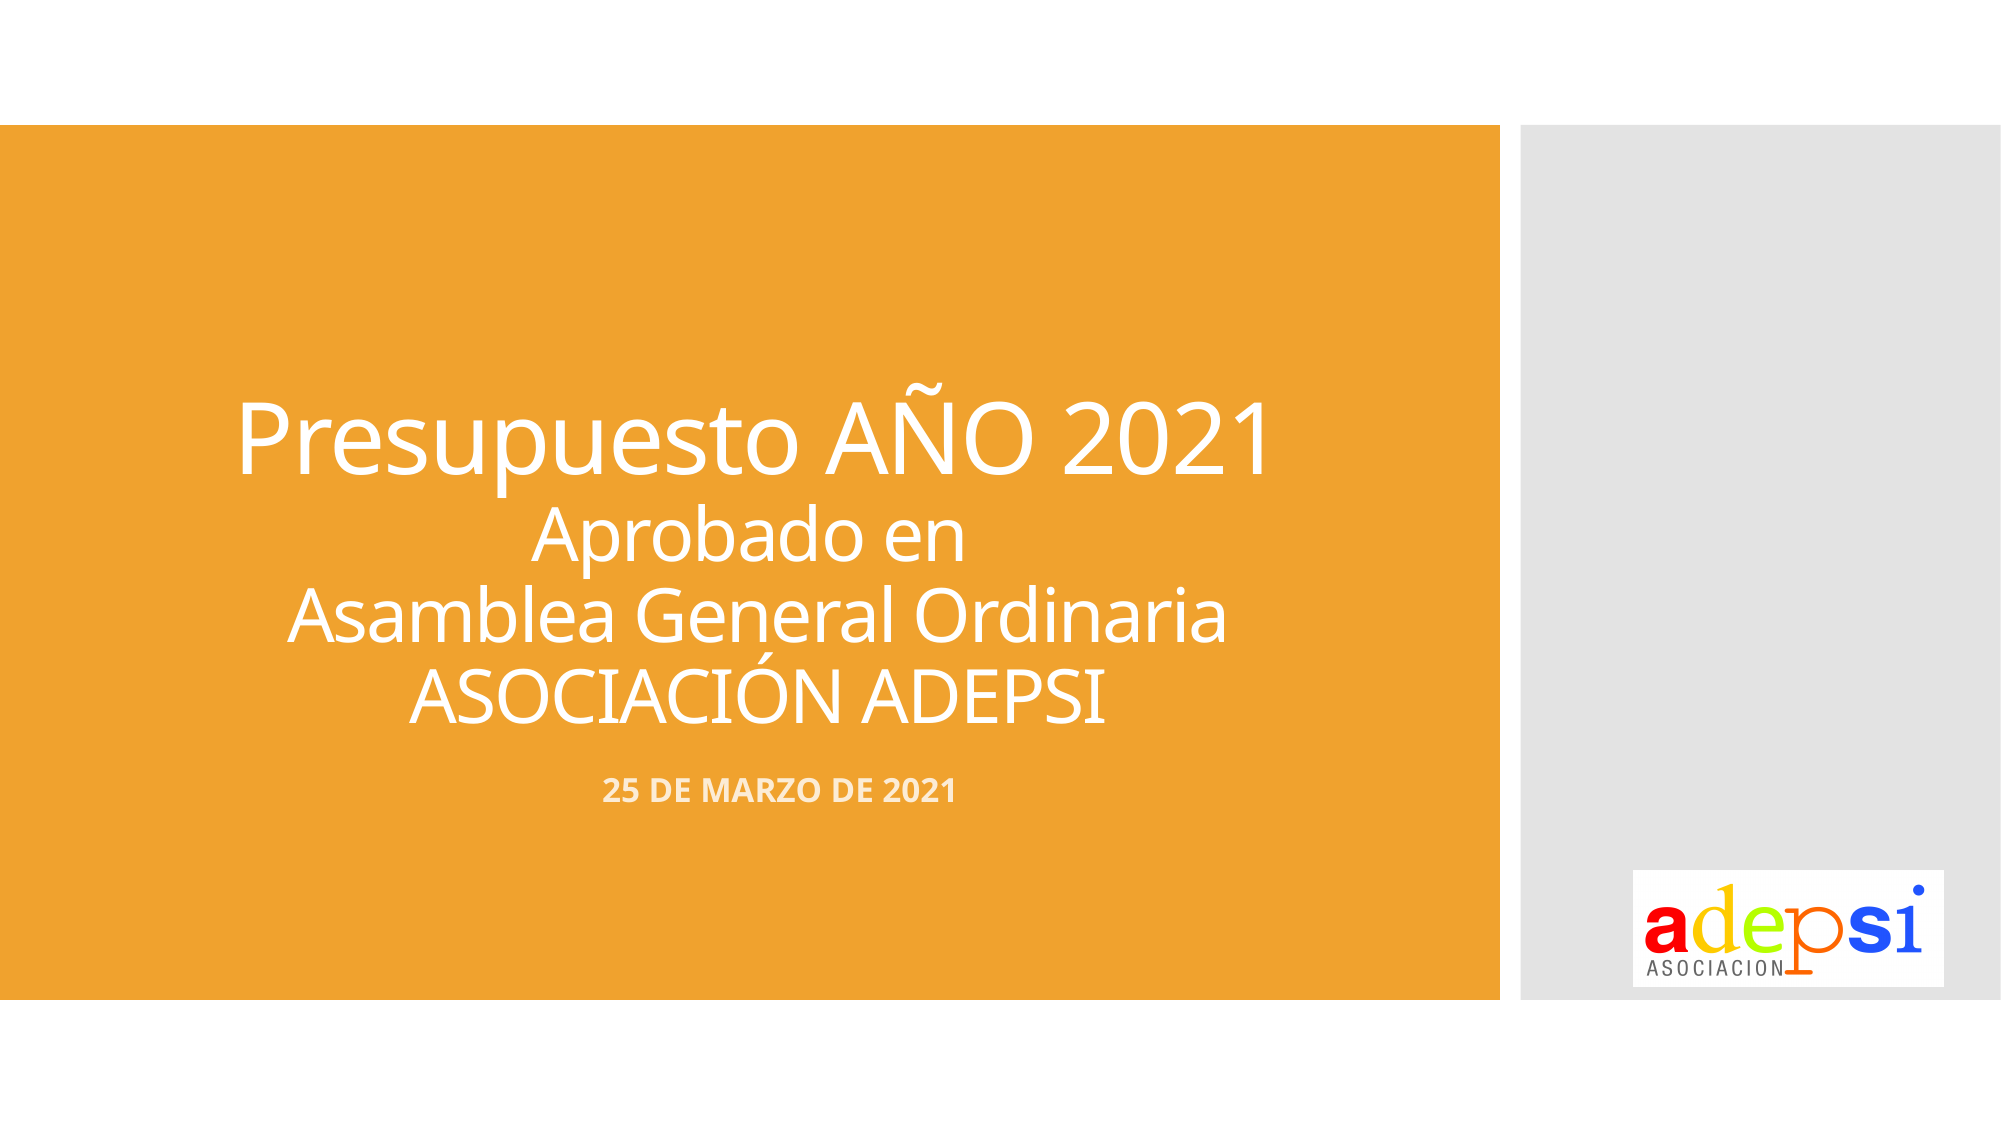

# Presupuesto AÑO 2021 Aprobado en Asamblea General Ordinaria ASOCIACIÓN ADEPSI
25 DE MARZO DE 2021